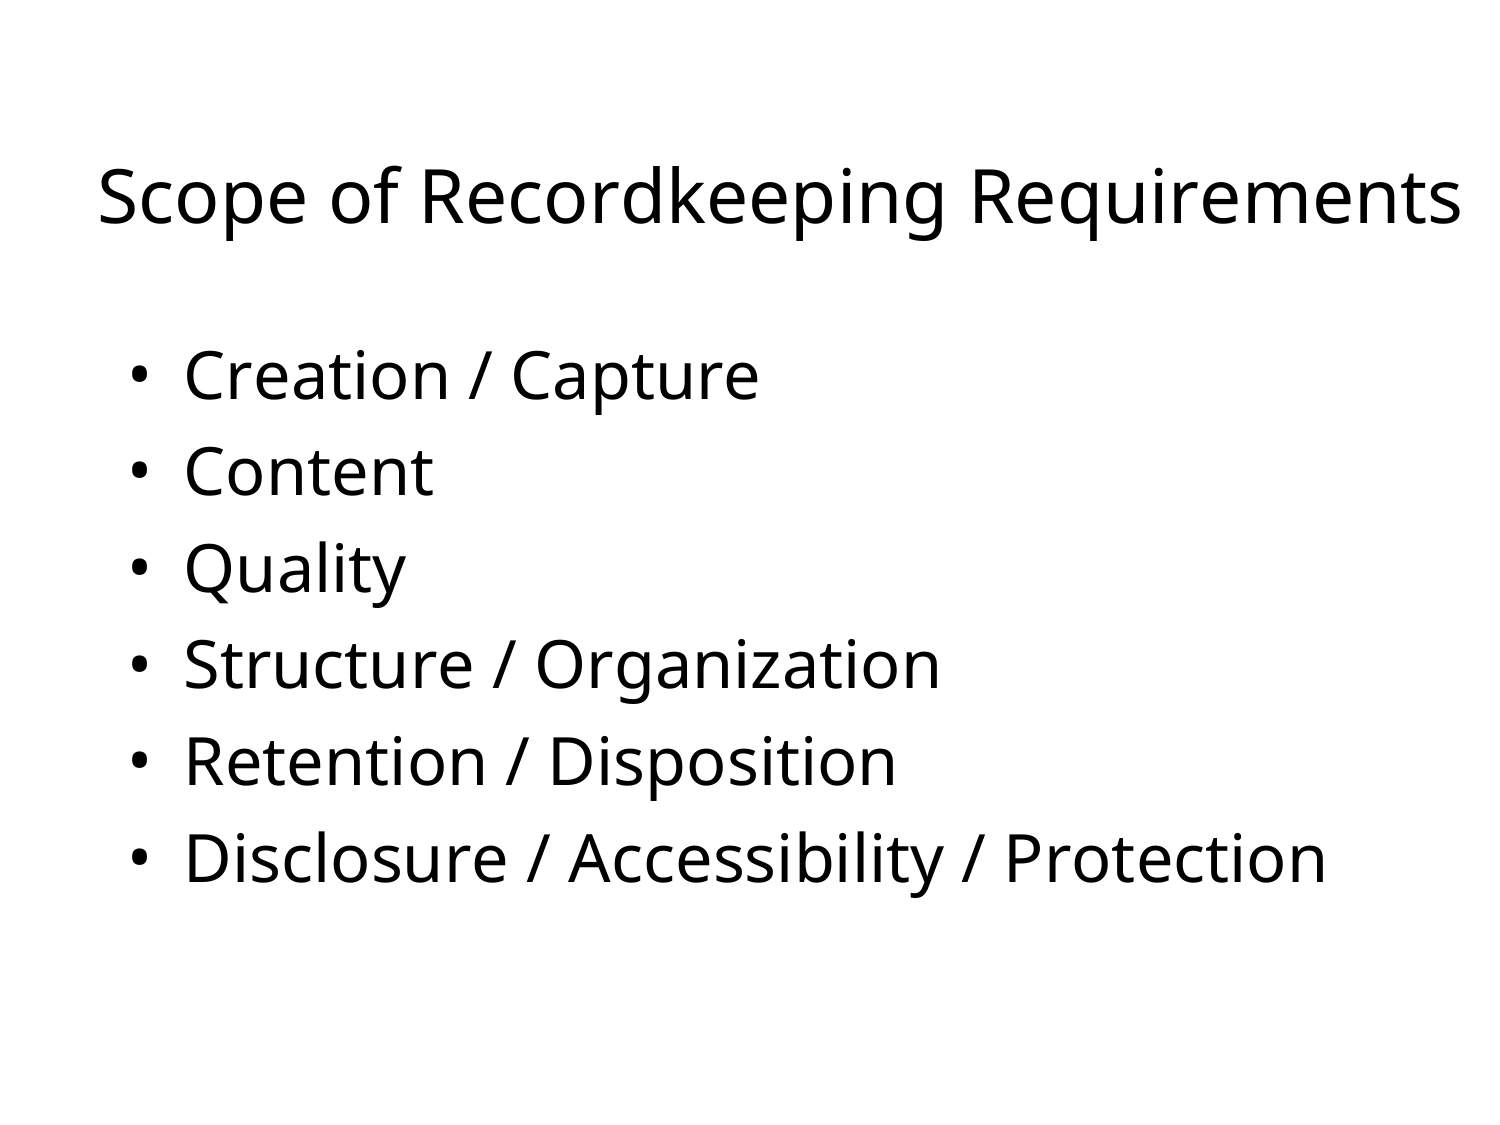

# Scope of Recordkeeping Requirements
Creation / Capture
Content
Quality
Structure / Organization
Retention / Disposition
Disclosure / Accessibility / Protection